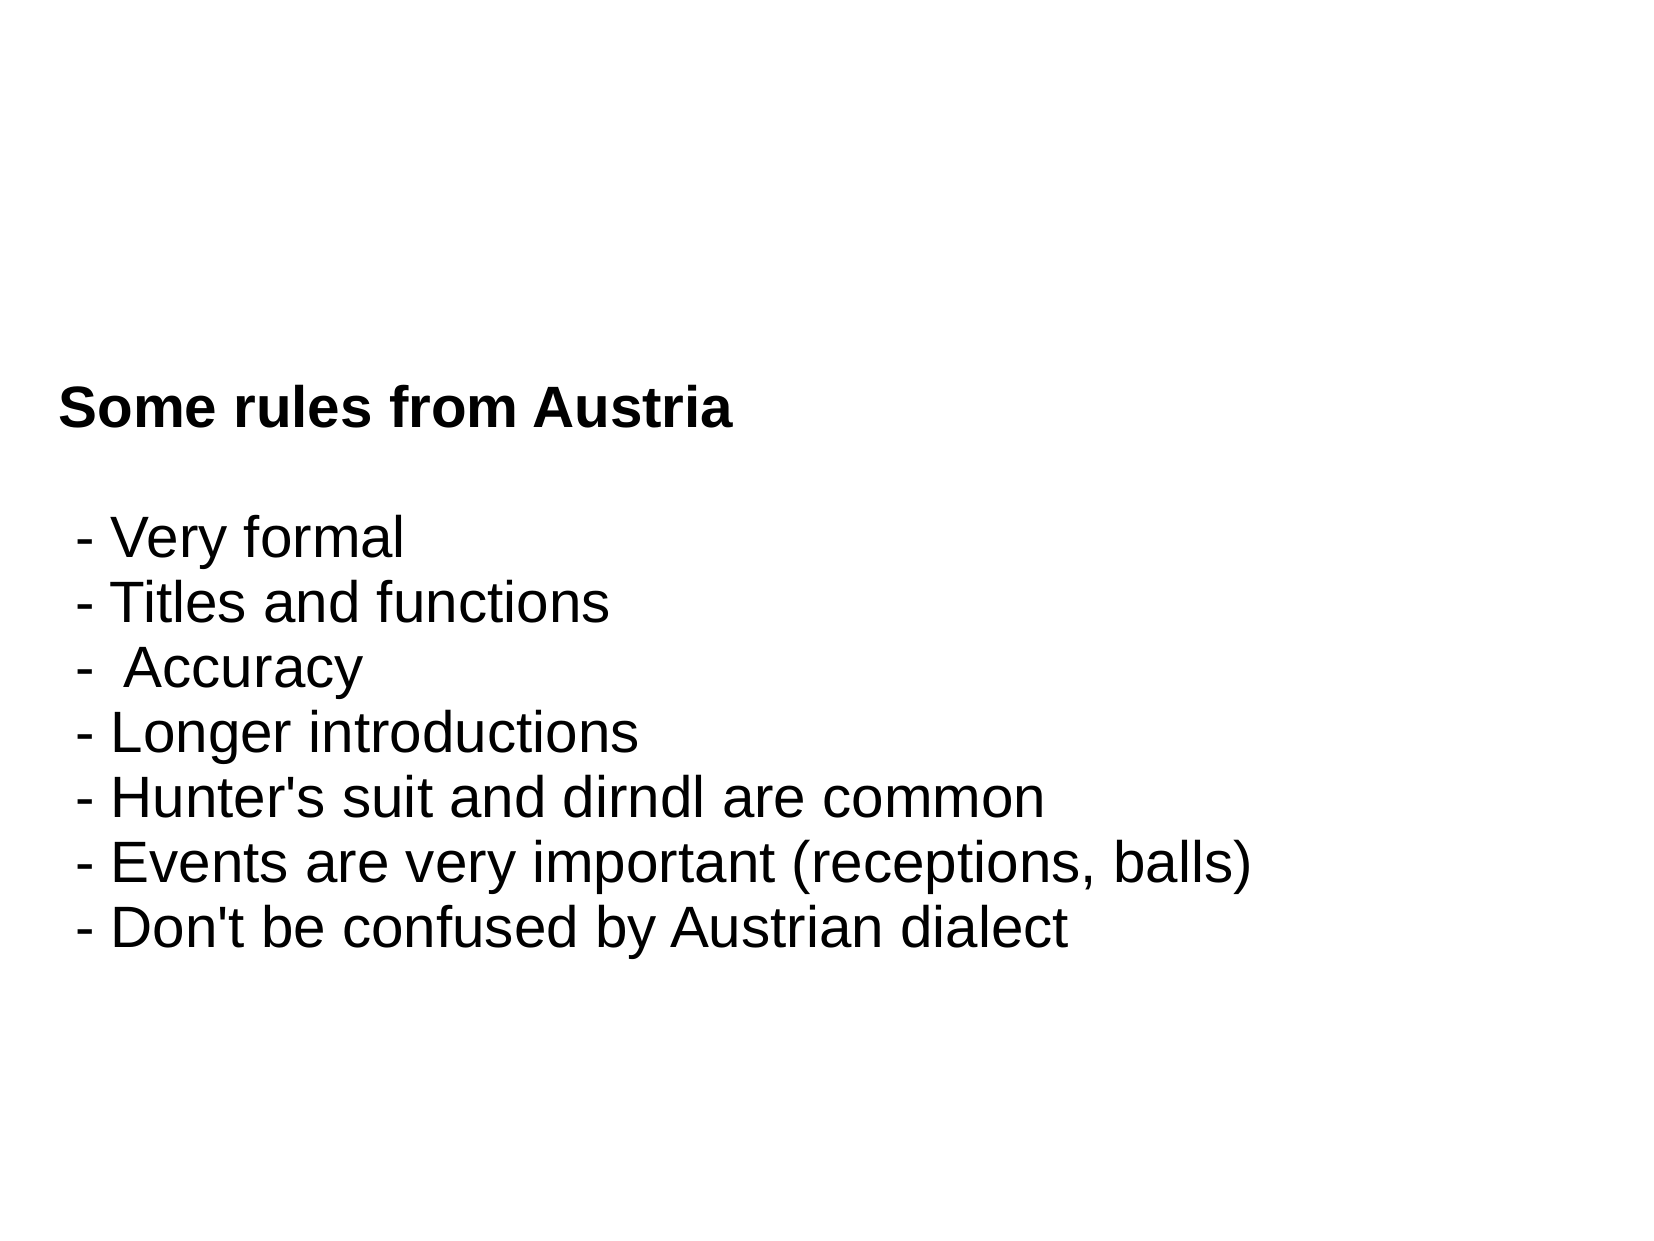

# Some rules from Austria - Very formal - Titles and functions - Accuracy - Longer introductions - Hunter's suit and dirndl are common - Events are very important (receptions, balls) - Don't be confused by Austrian dialect